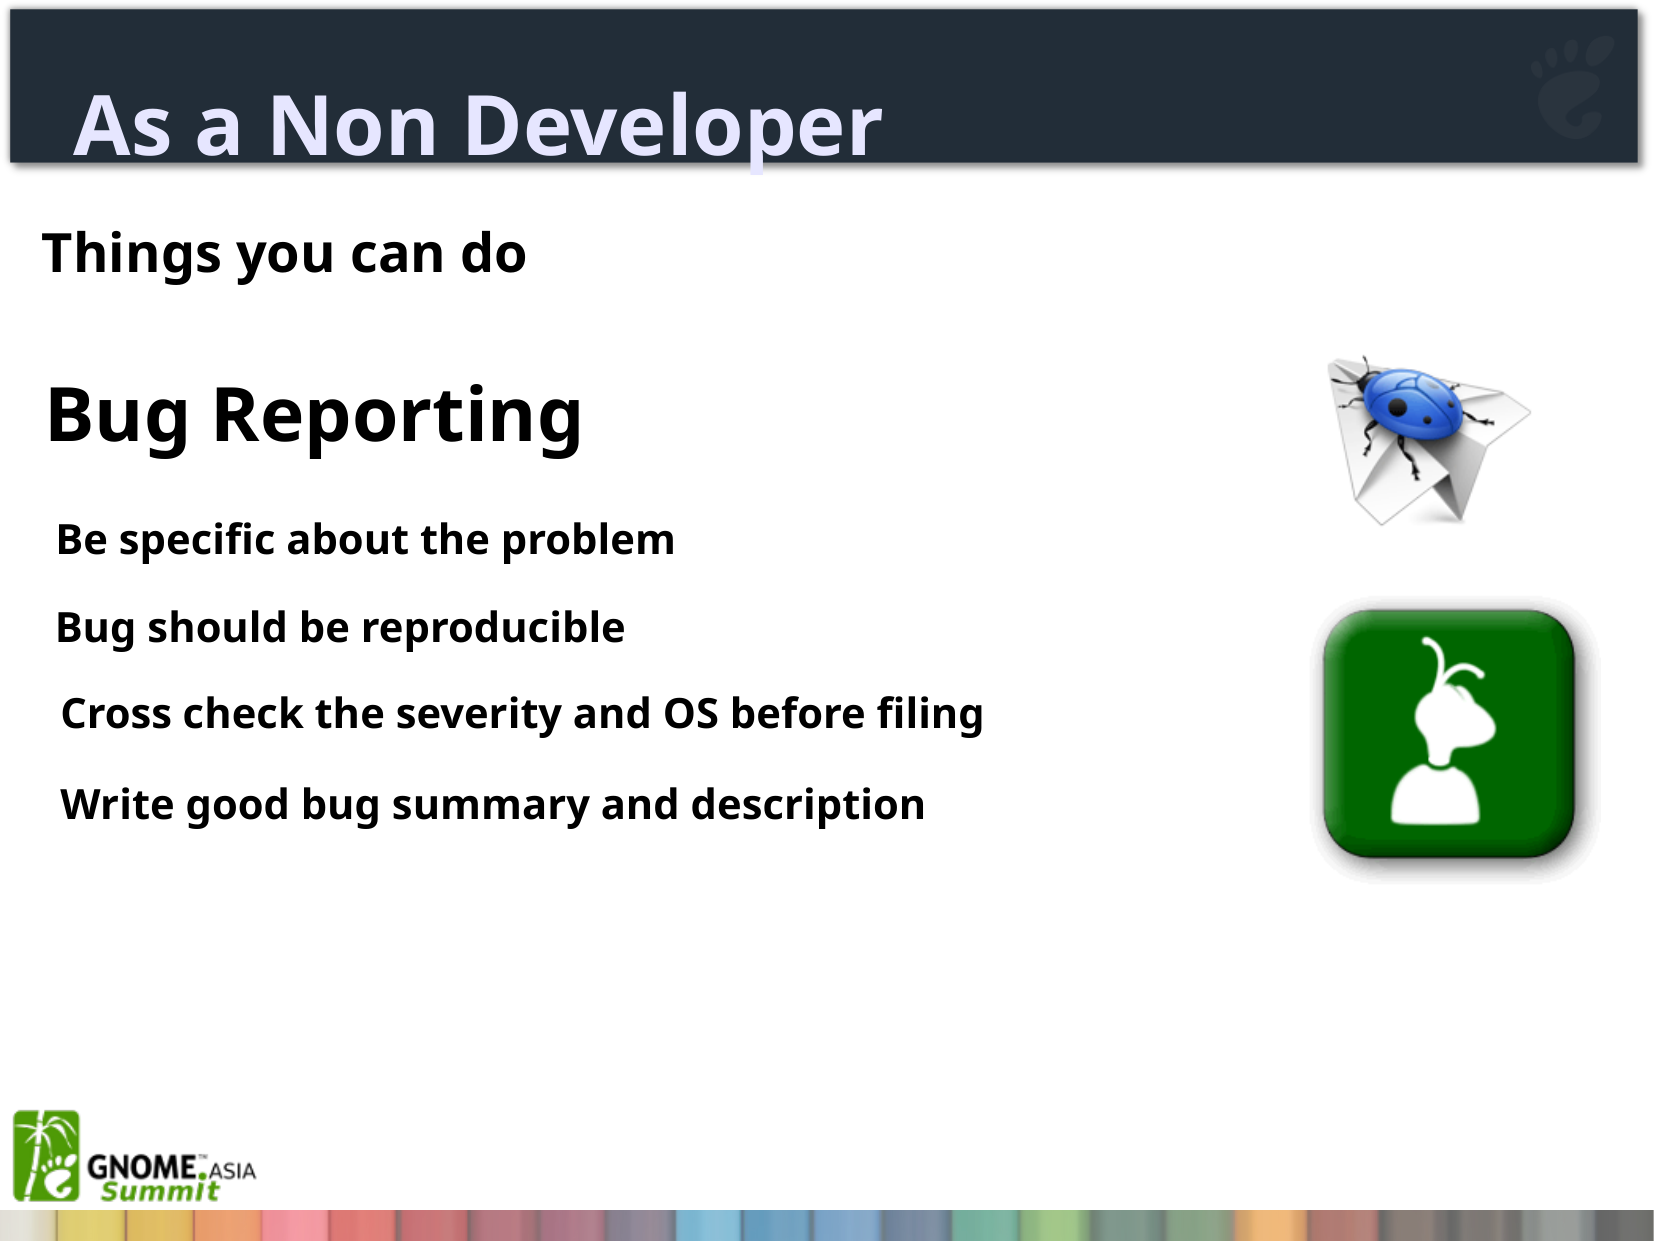

As a Non Developer
Things you can do
Bug Reporting
Be specific about the problem
Bug should be reproducible
Cross check the severity and OS before filing
Write good bug summary and description